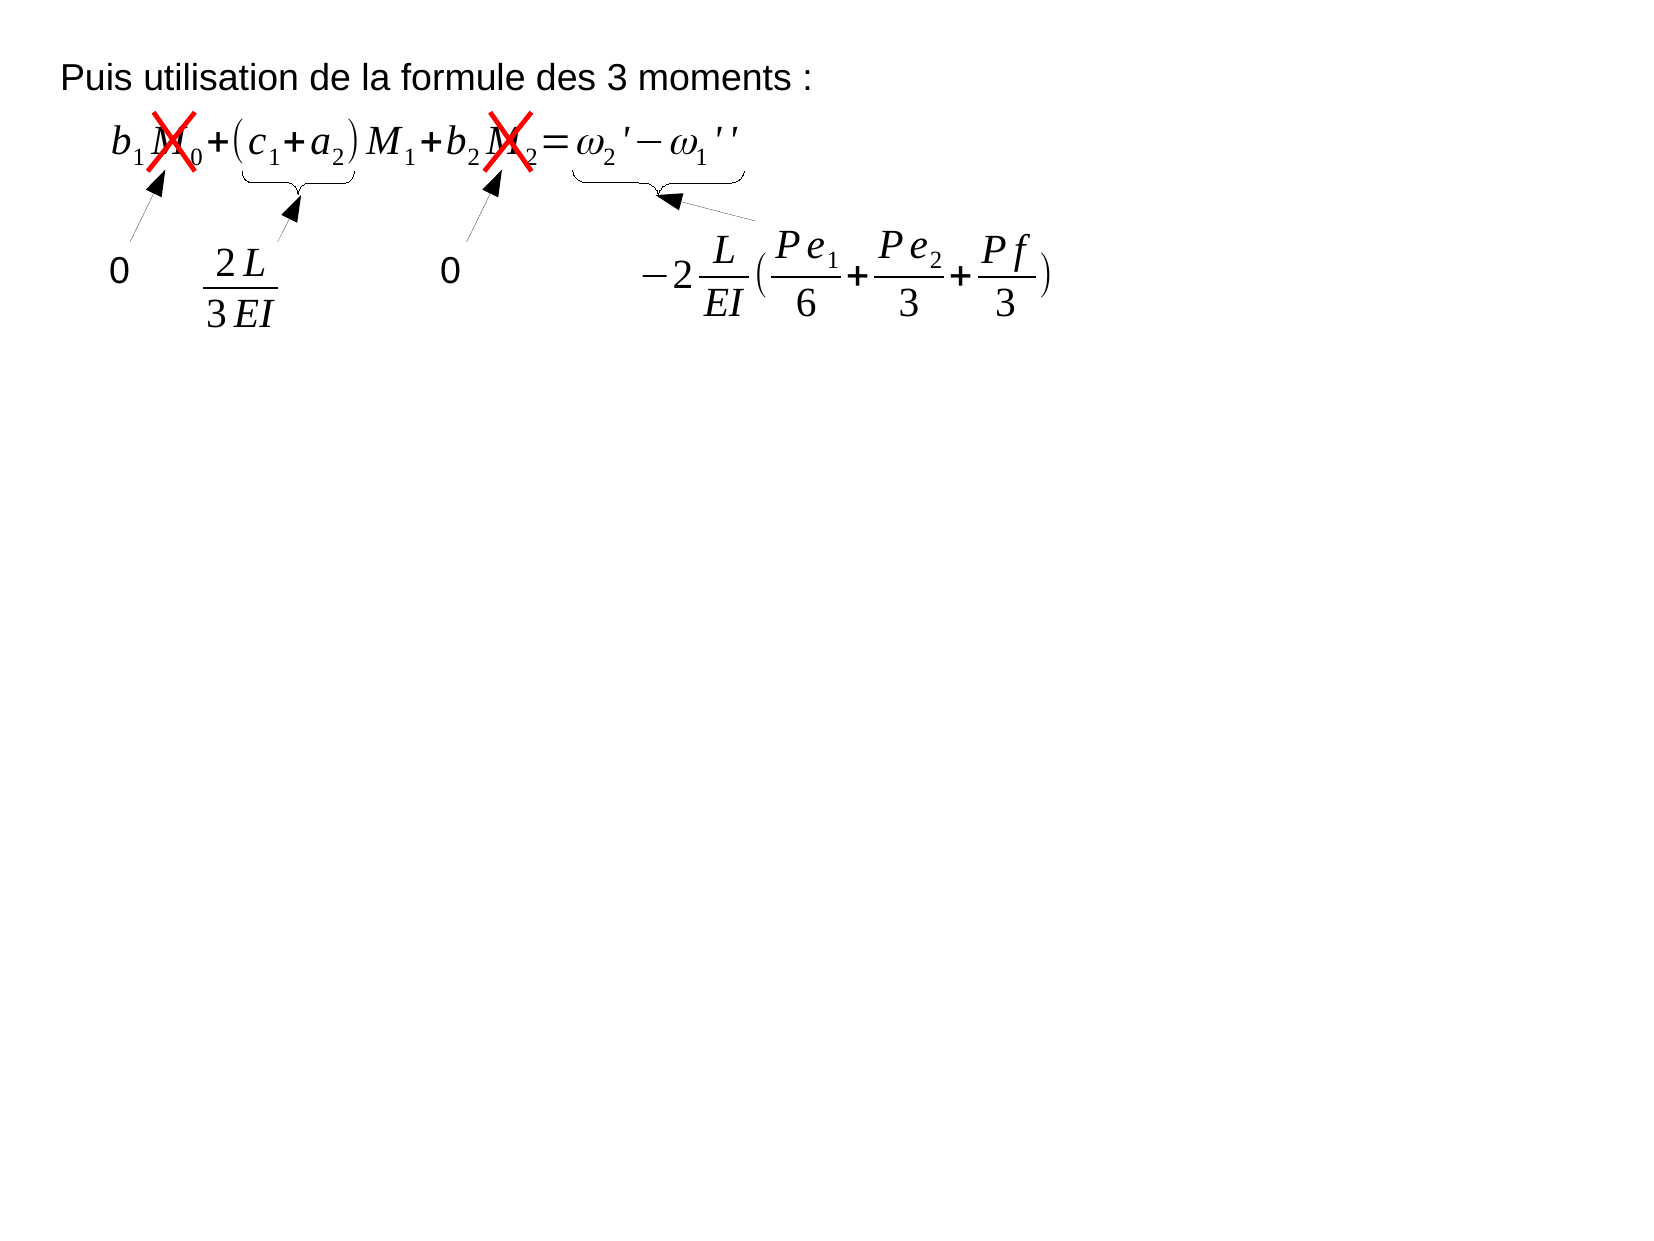

Puis utilisation de la formule des 3 moments :
0
0